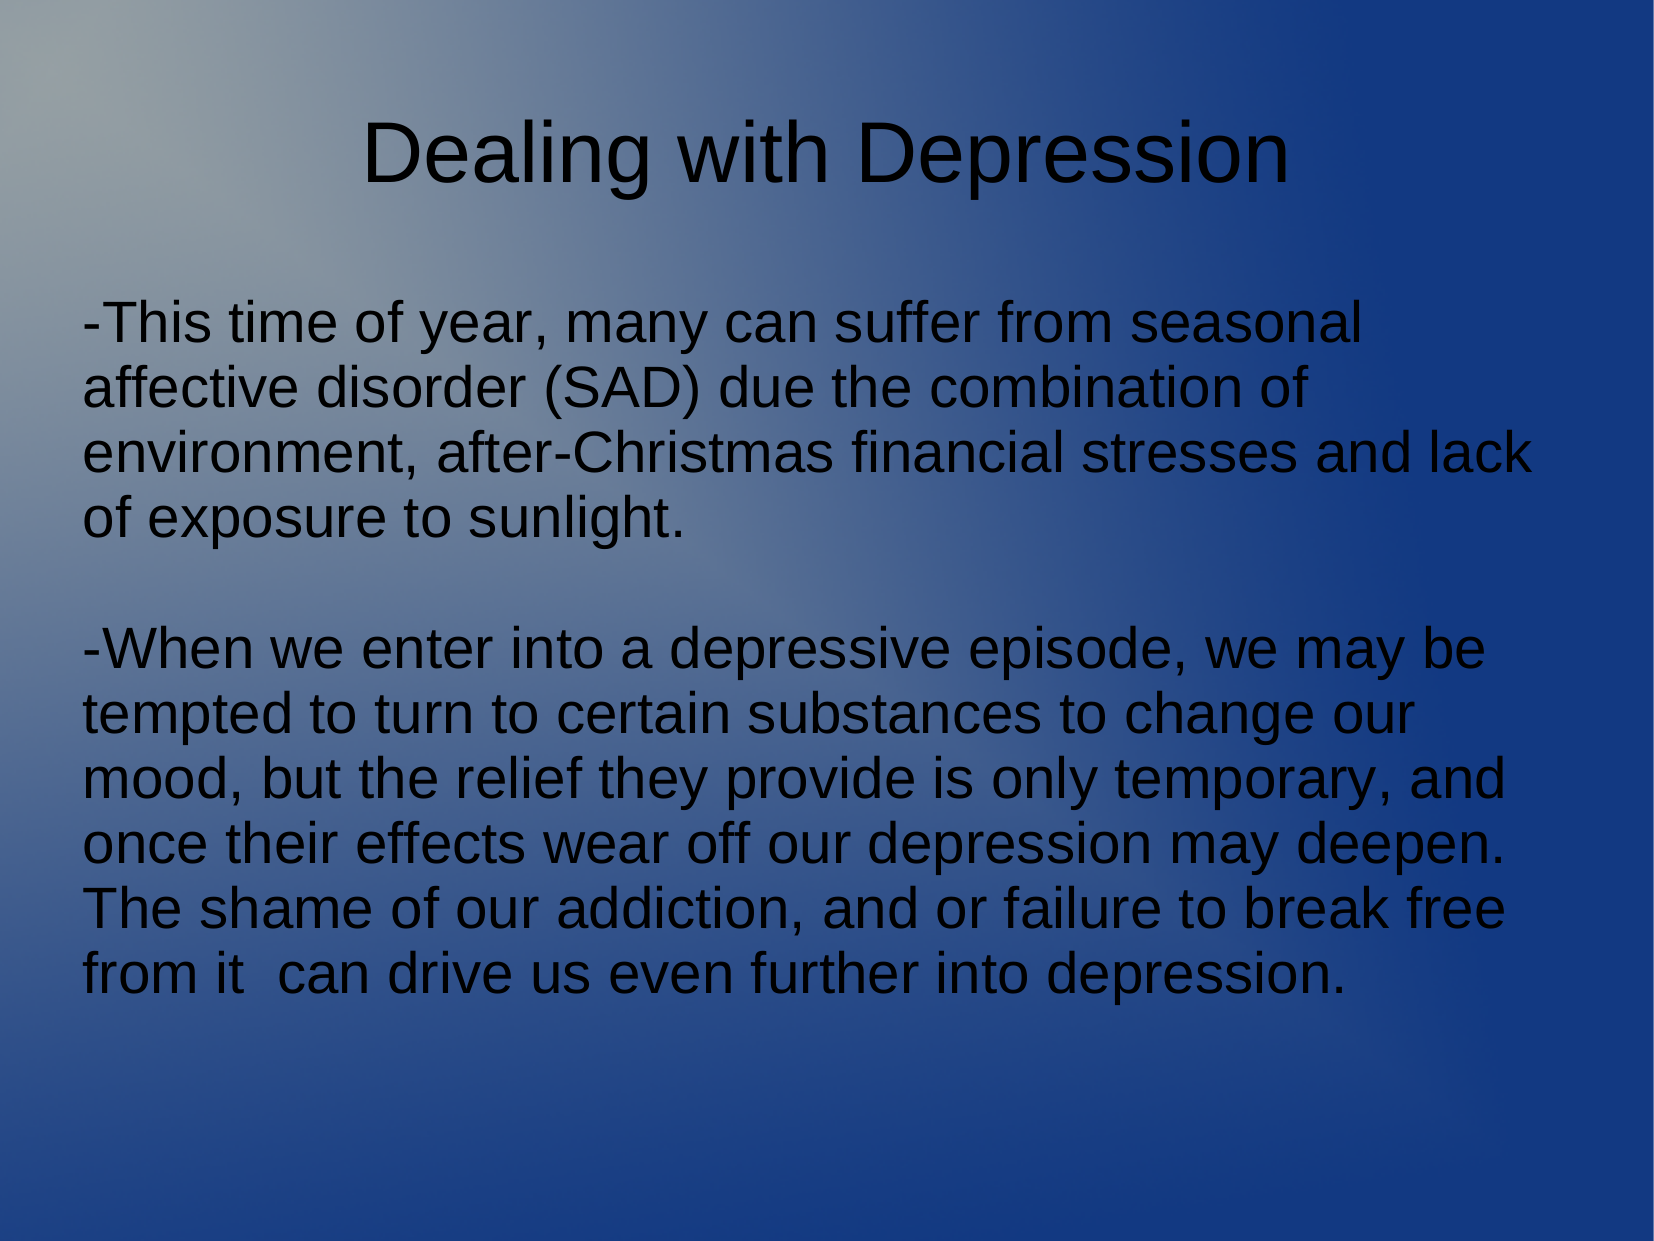

# Dealing with Depression
-This time of year, many can suffer from seasonal affective disorder (SAD) due the combination of environment, after-Christmas financial stresses and lack of exposure to sunlight.
-When we enter into a depressive episode, we may be tempted to turn to certain substances to change our mood, but the relief they provide is only temporary, and once their effects wear off our depression may deepen.
The shame of our addiction, and or failure to break free from it can drive us even further into depression.